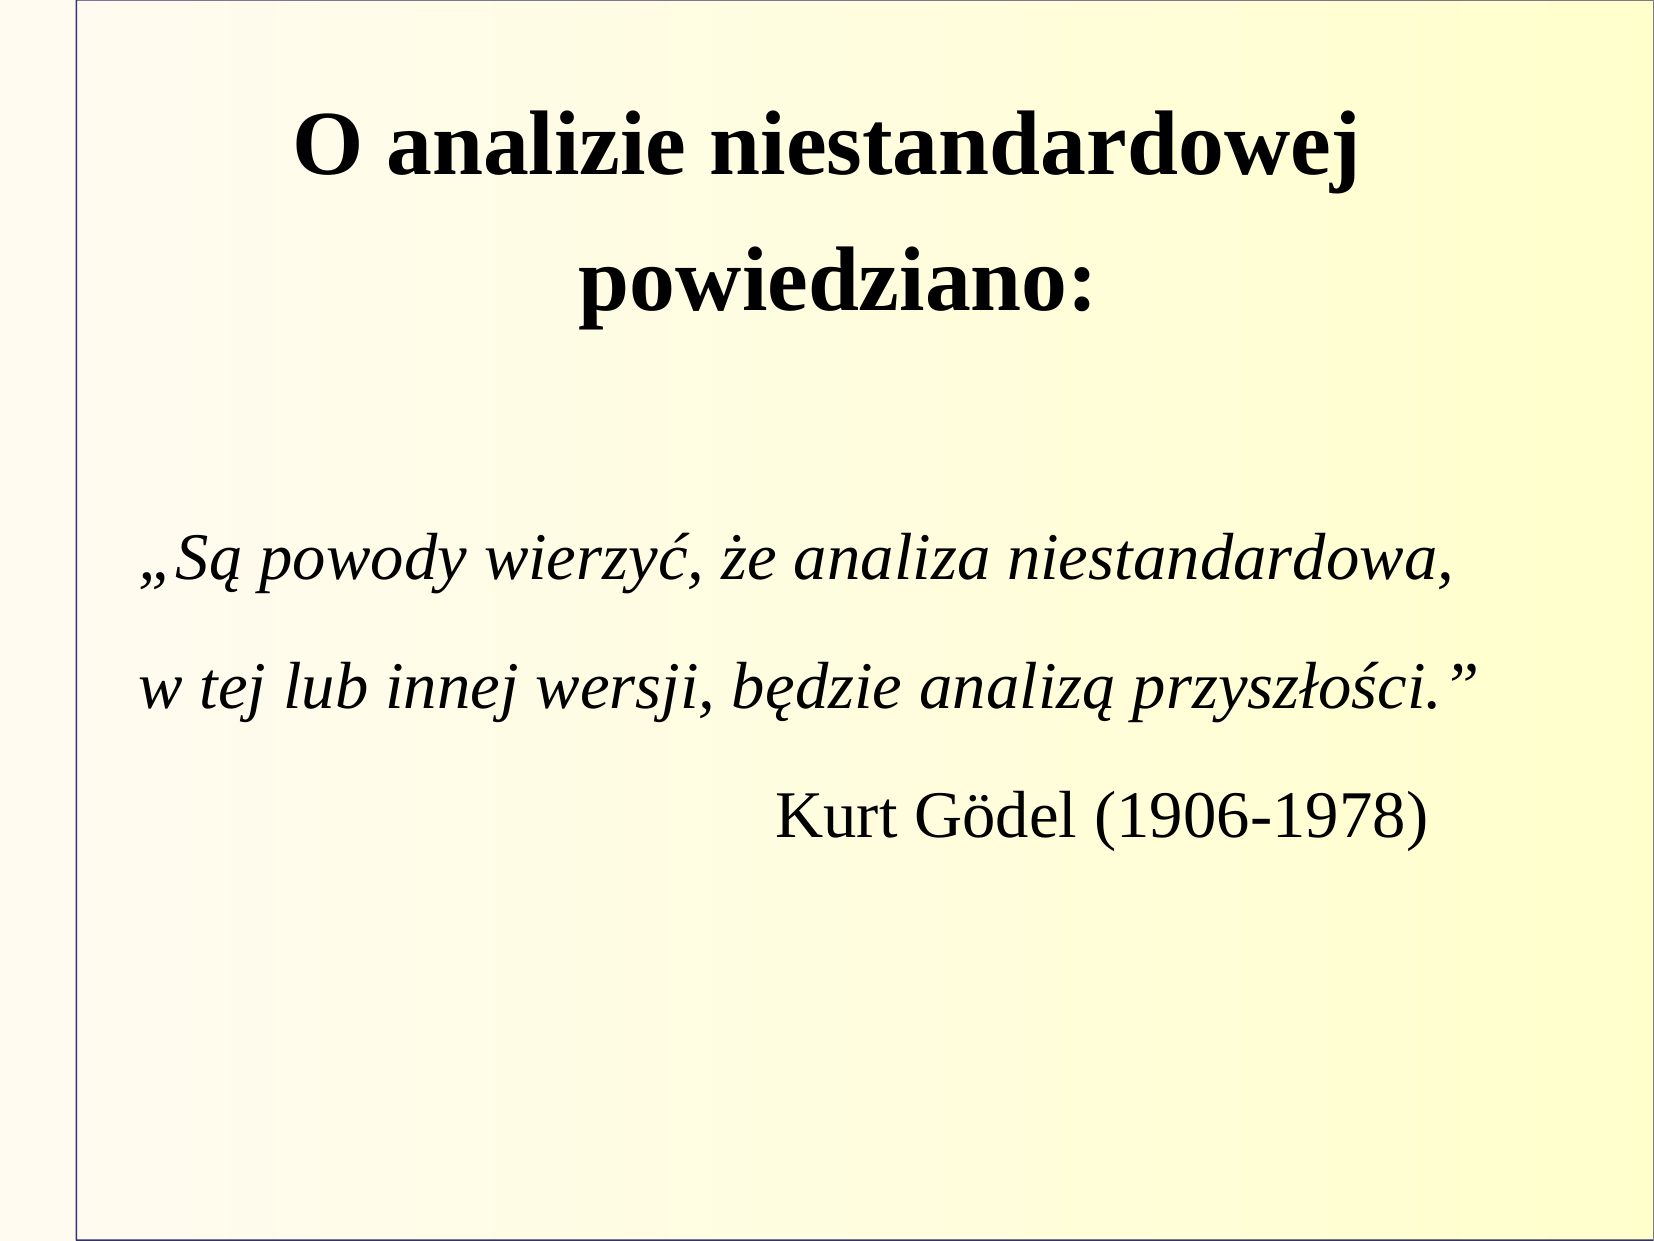

# O analizie niestandardowej powiedziano:
„Są powody wierzyć, że analiza niestandardowa,
w tej lub innej wersji, będzie analizą przyszłości.”
 Kurt Gödel (1906-1978)